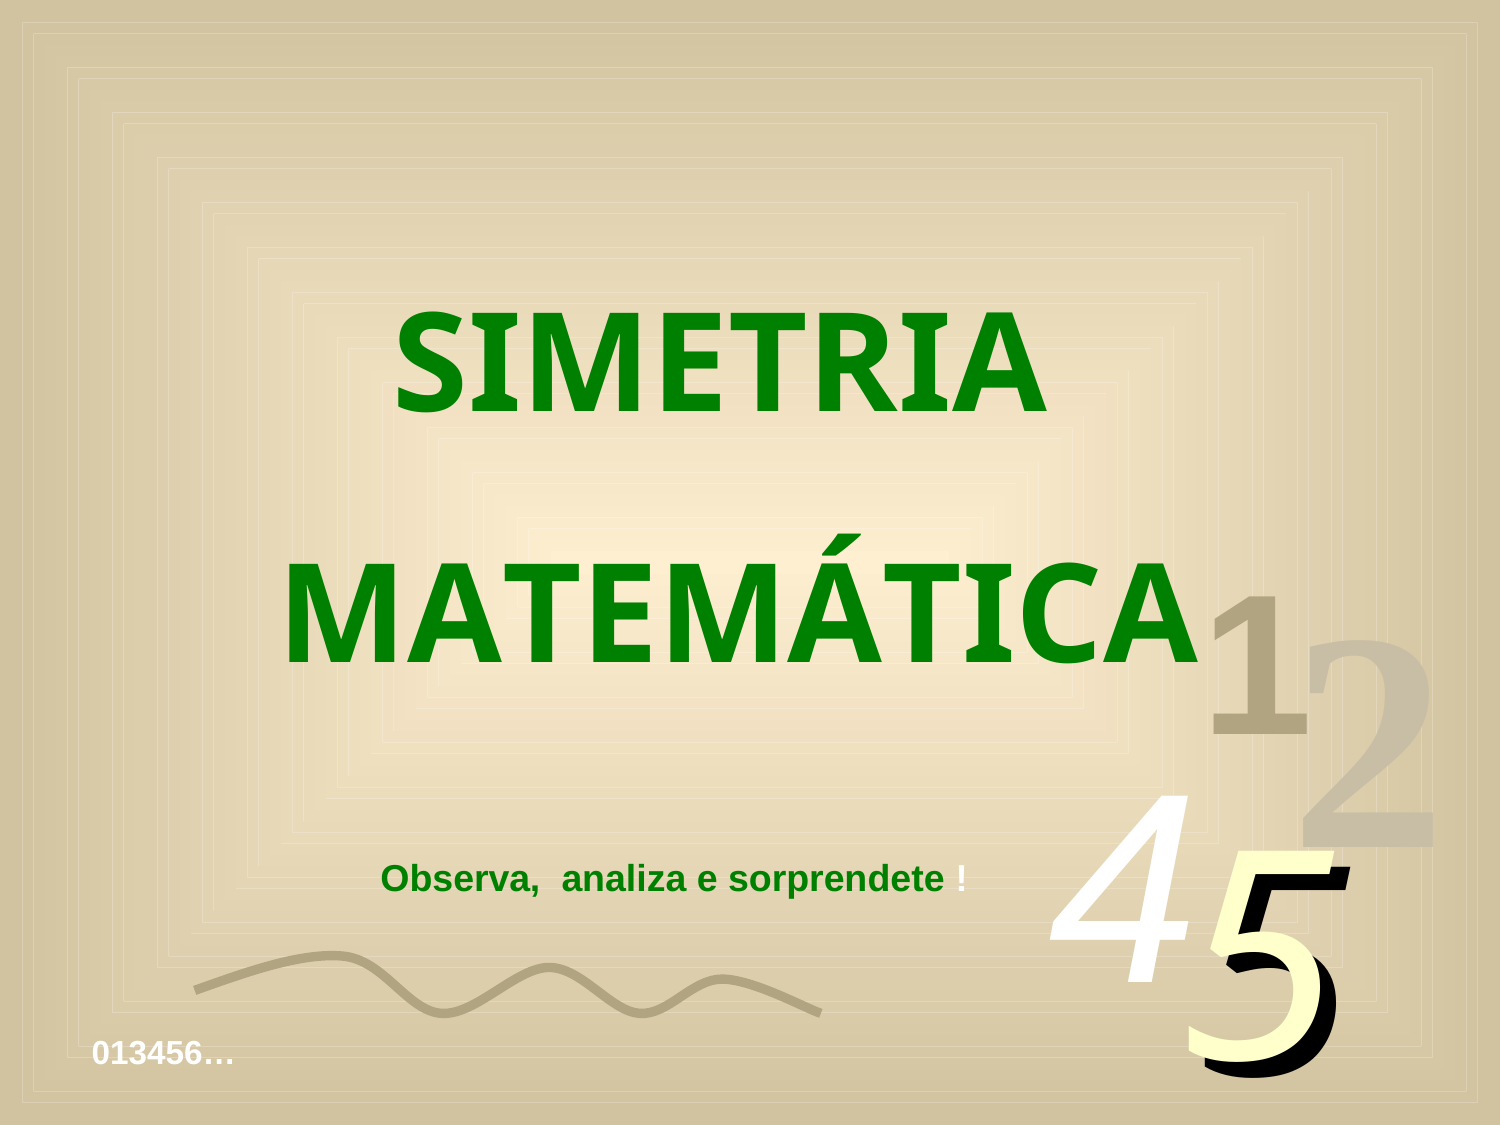

SIMETRIA
MATEMÁTICA
1
2
4
5
Observa, analiza e sorprendete !
013456…